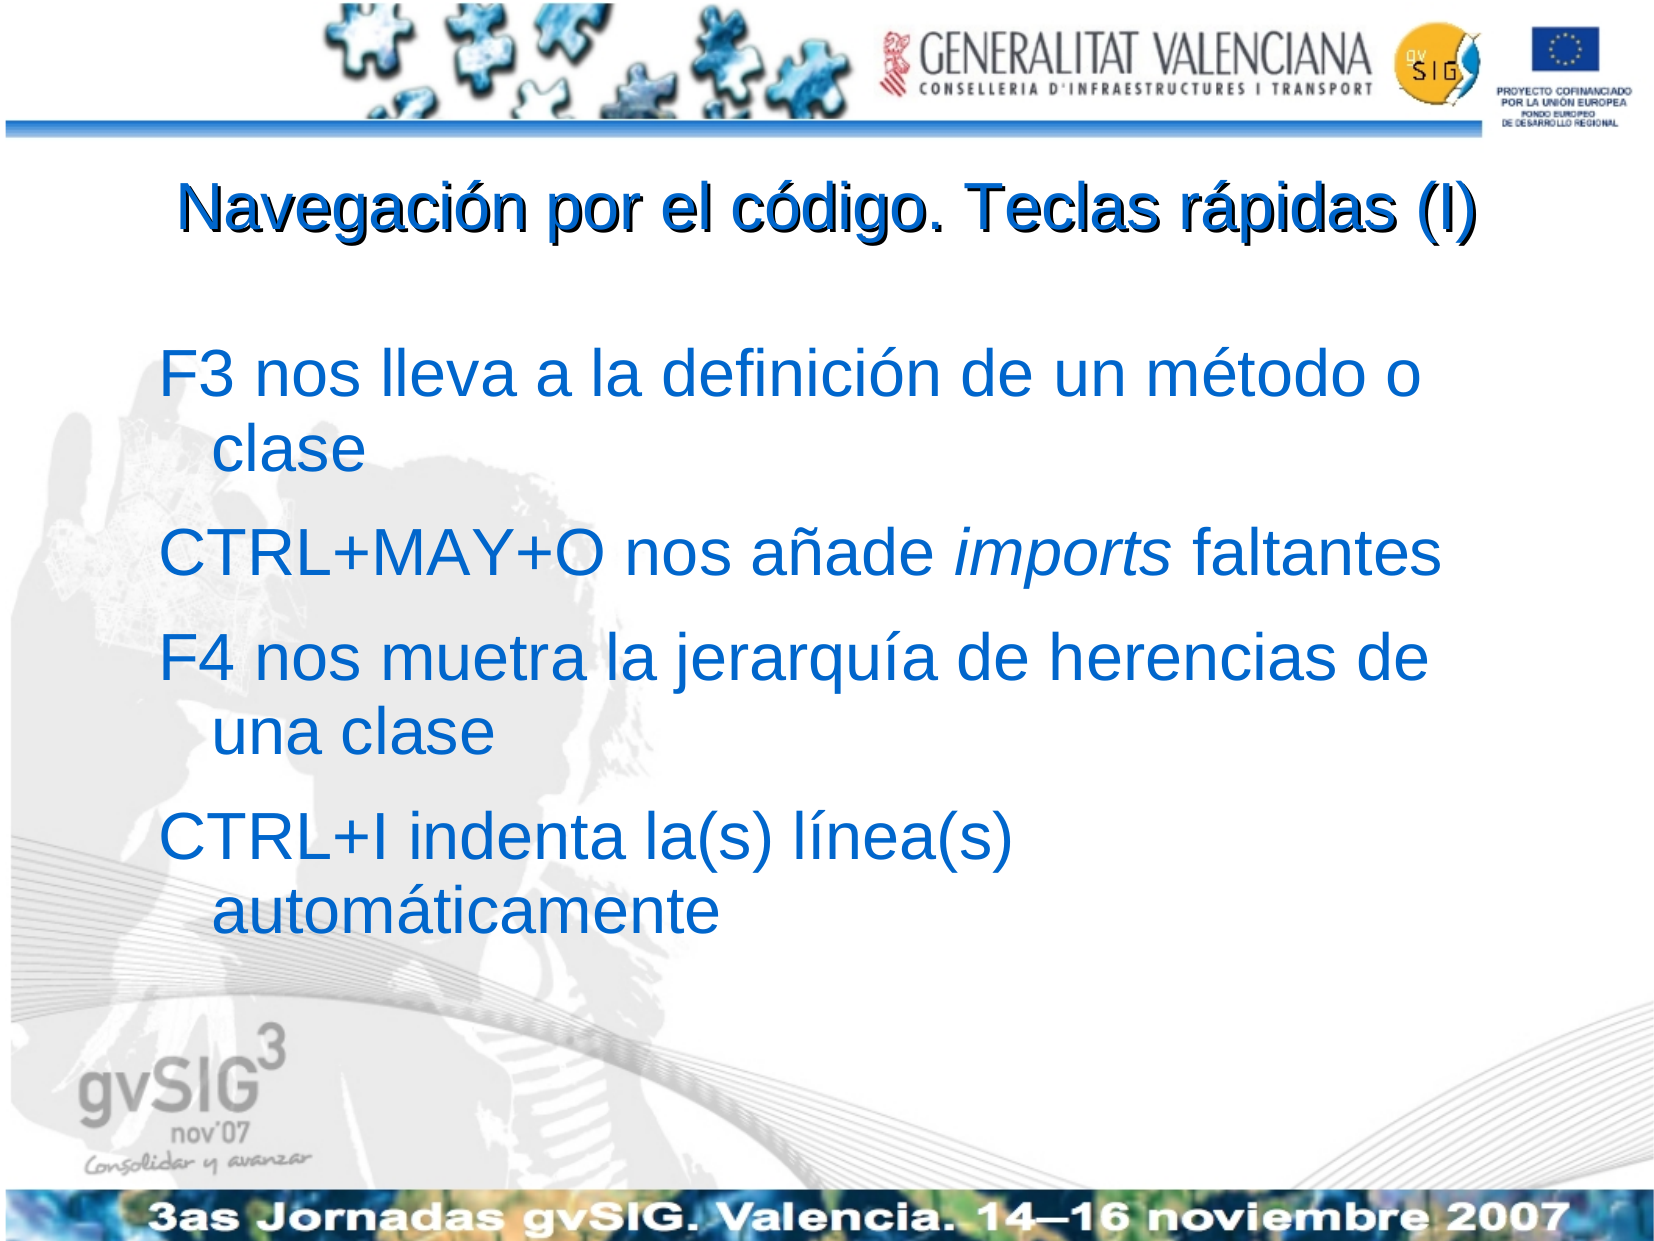

# Navegación por el código. Teclas rápidas (I)
F3 nos lleva a la definición de un método o clase
CTRL+MAY+O nos añade imports faltantes
F4 nos muetra la jerarquía de herencias de una clase
CTRL+I indenta la(s) línea(s) automáticamente